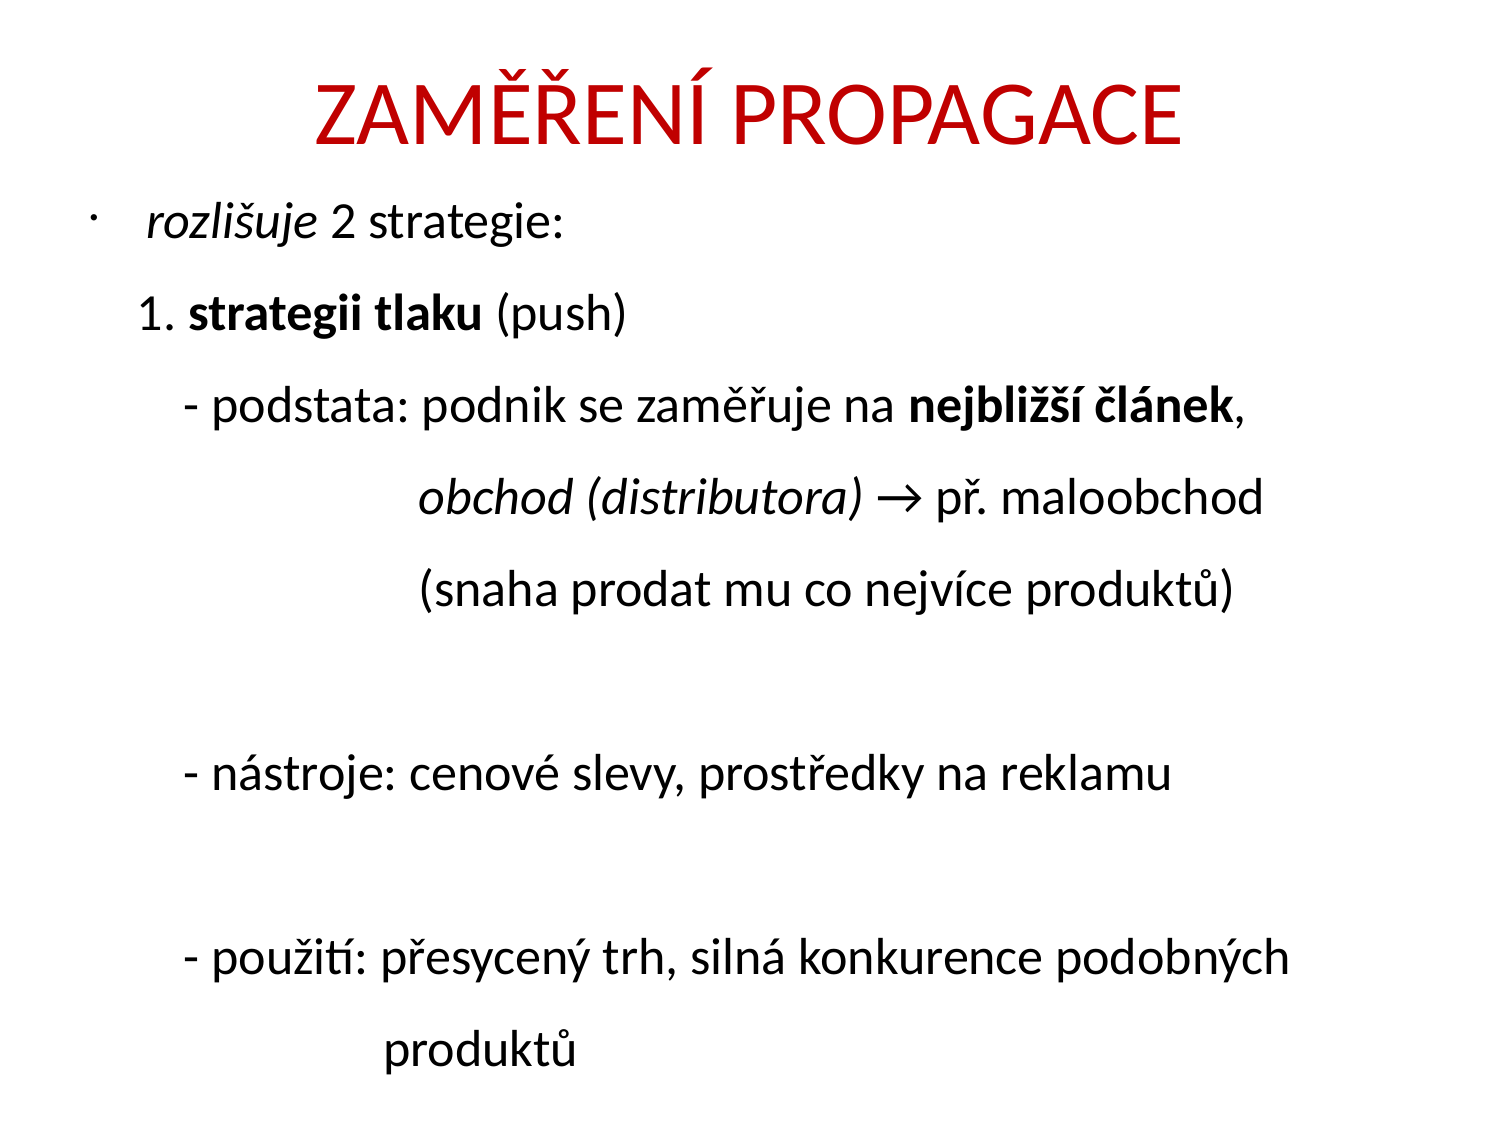

# ZAMĚŘENÍ PROPAGACE
rozlišuje 2 strategie:
 1. strategii tlaku (push)
 - podstata: podnik se zaměřuje na nejbližší článek,
 obchod (distributora) → př. maloobchod
 (snaha prodat mu co nejvíce produktů)
 - nástroje: cenové slevy, prostředky na reklamu
 - použití: přesycený trh, silná konkurence podobných
 produktů